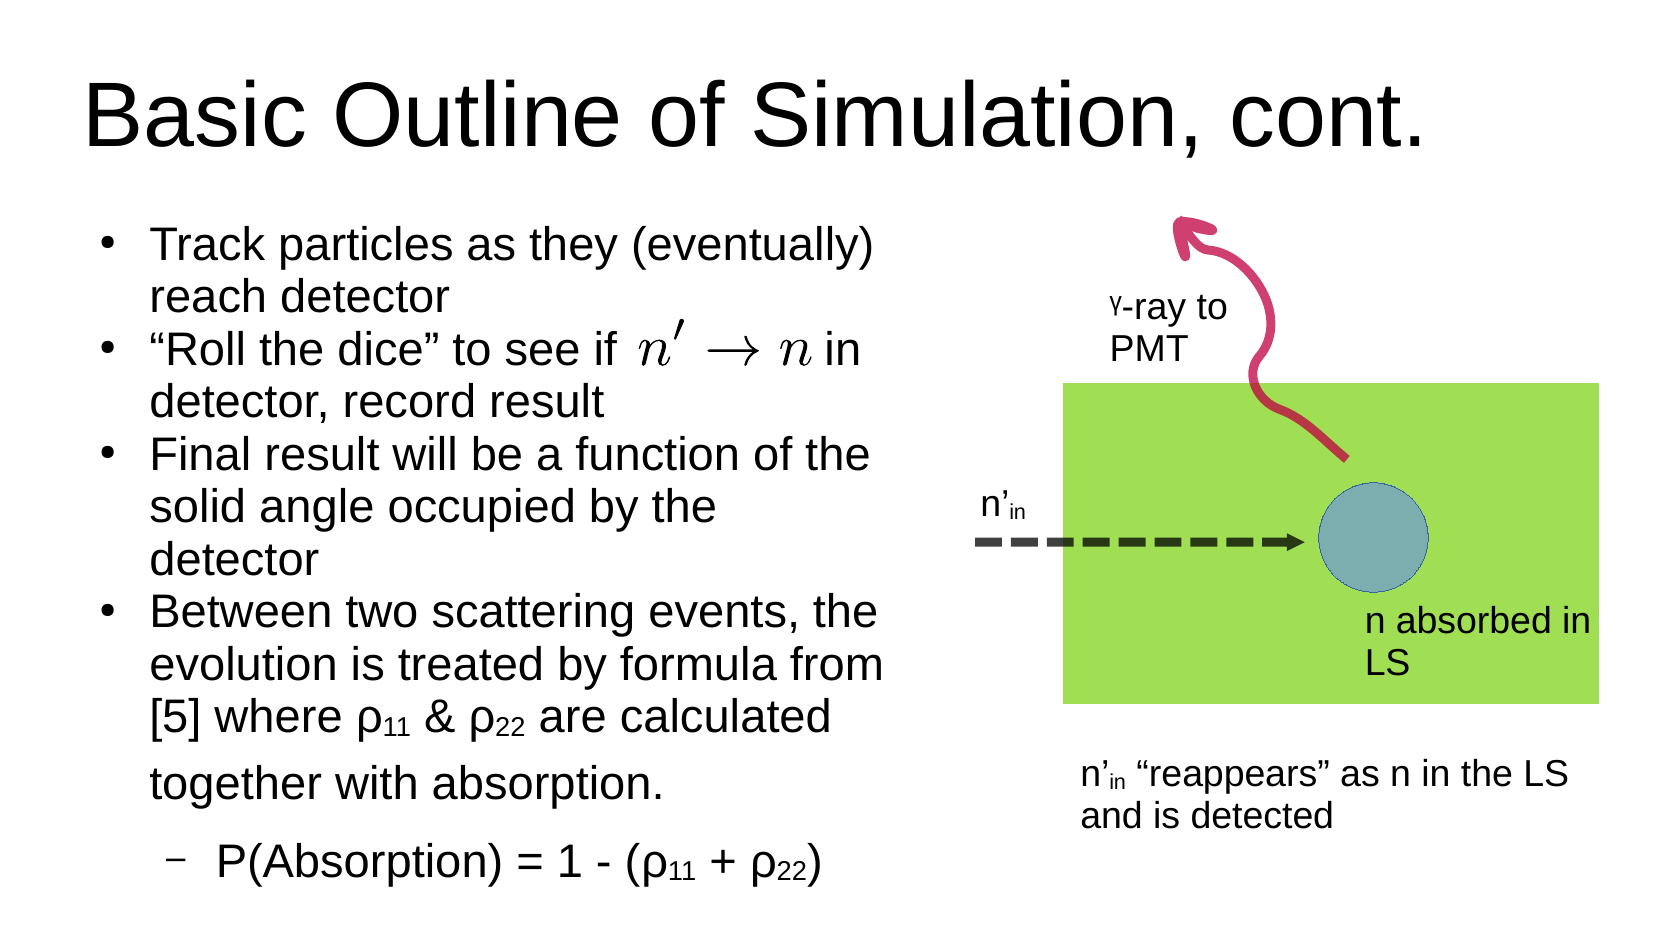

# Basic Outline of Simulation, cont.
Track particles as they (eventually) reach detector
“Roll the dice” to see if in detector, record result
Final result will be a function of the solid angle occupied by the detector
Between two scattering events, the evolution is treated by formula from [5] where ρ11 & ρ22 are calculated together with absorption.
P(Absorption) = 1 - (ρ11 + ρ22)
ᵞ-ray to PMT
n’in
n absorbed in LS
n’in “reappears” as n in the LS and is detected